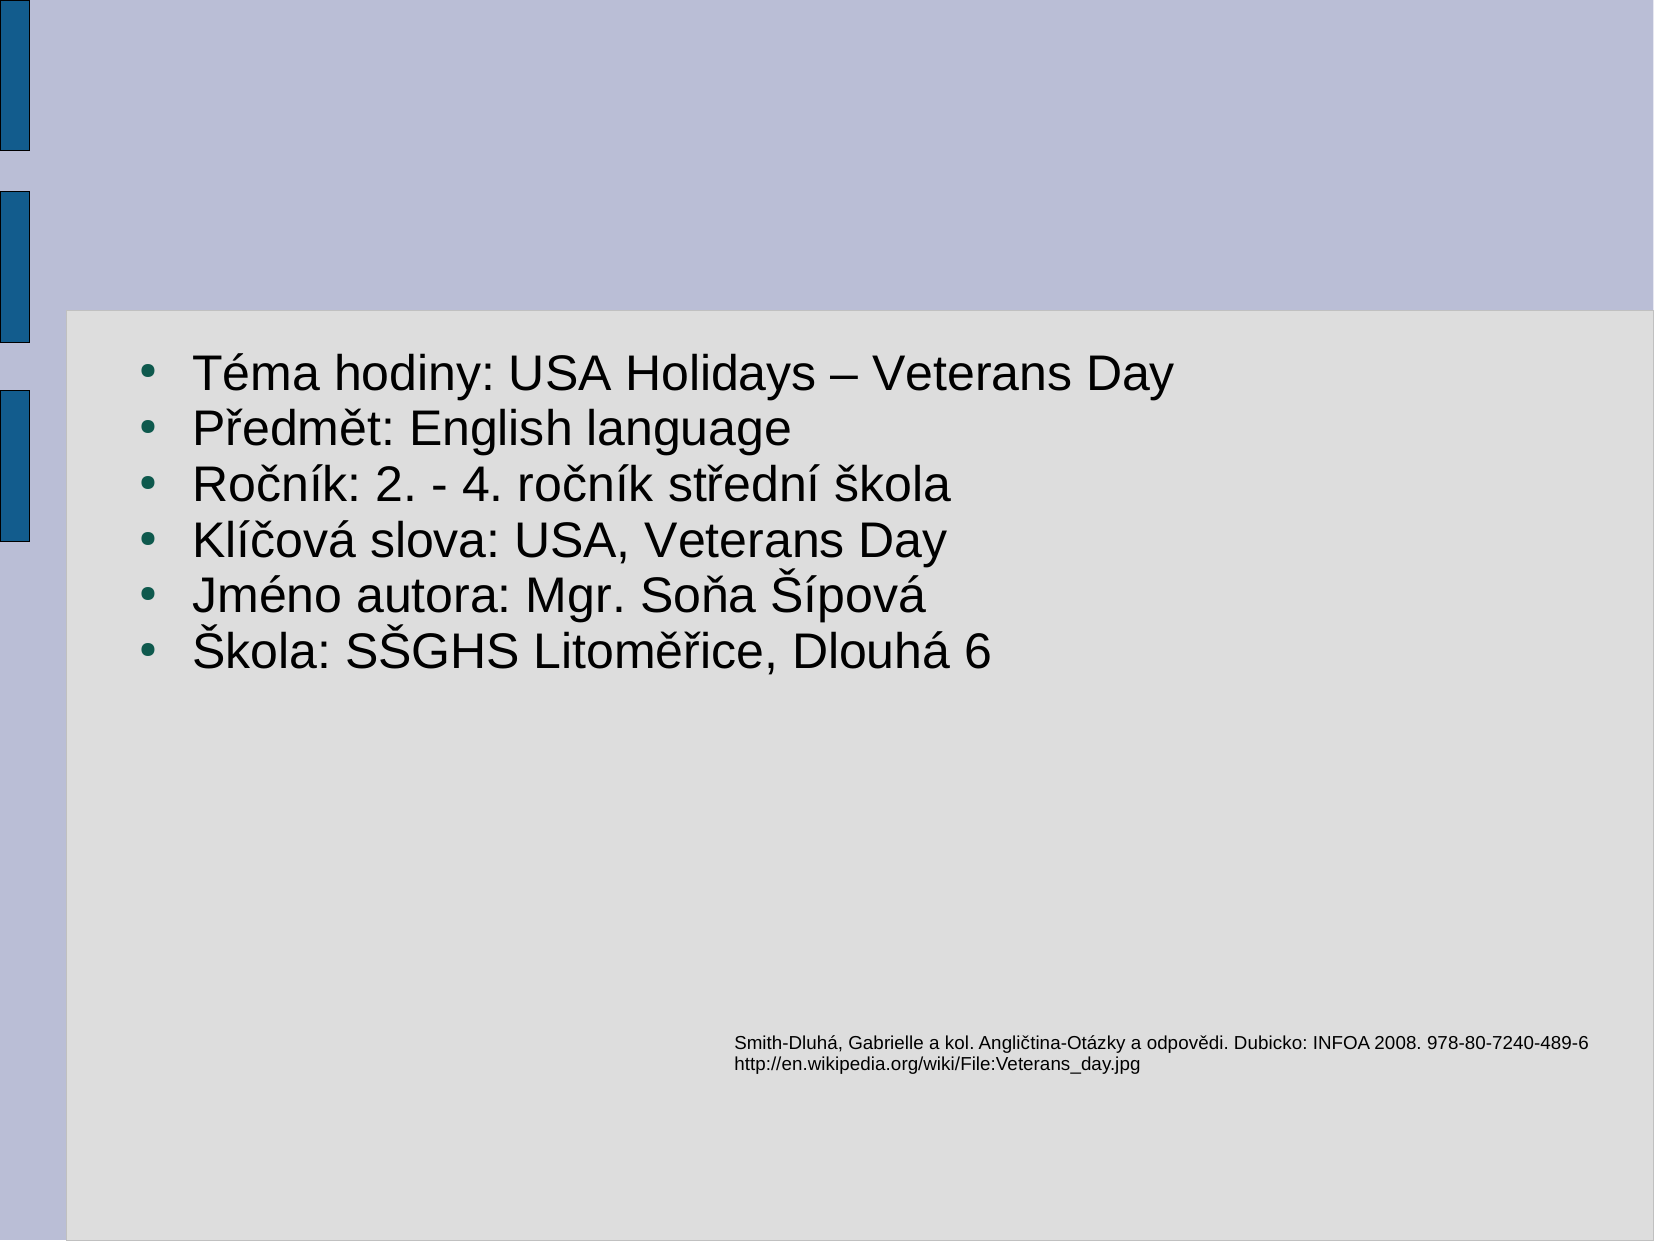

# Téma hodiny: USA Holidays – Veterans Day
Předmět: English language
Ročník: 2. - 4. ročník střední škola
Klíčová slova: USA, Veterans Day
Jméno autora: Mgr. Soňa Šípová
Škola: SŠGHS Litoměřice, Dlouhá 6
Smith-Dluhá, Gabrielle a kol. Angličtina-Otázky a odpovědi. Dubicko: INFOA 2008. 978-80-7240-489-6
http://en.wikipedia.org/wiki/File:Veterans_day.jpg